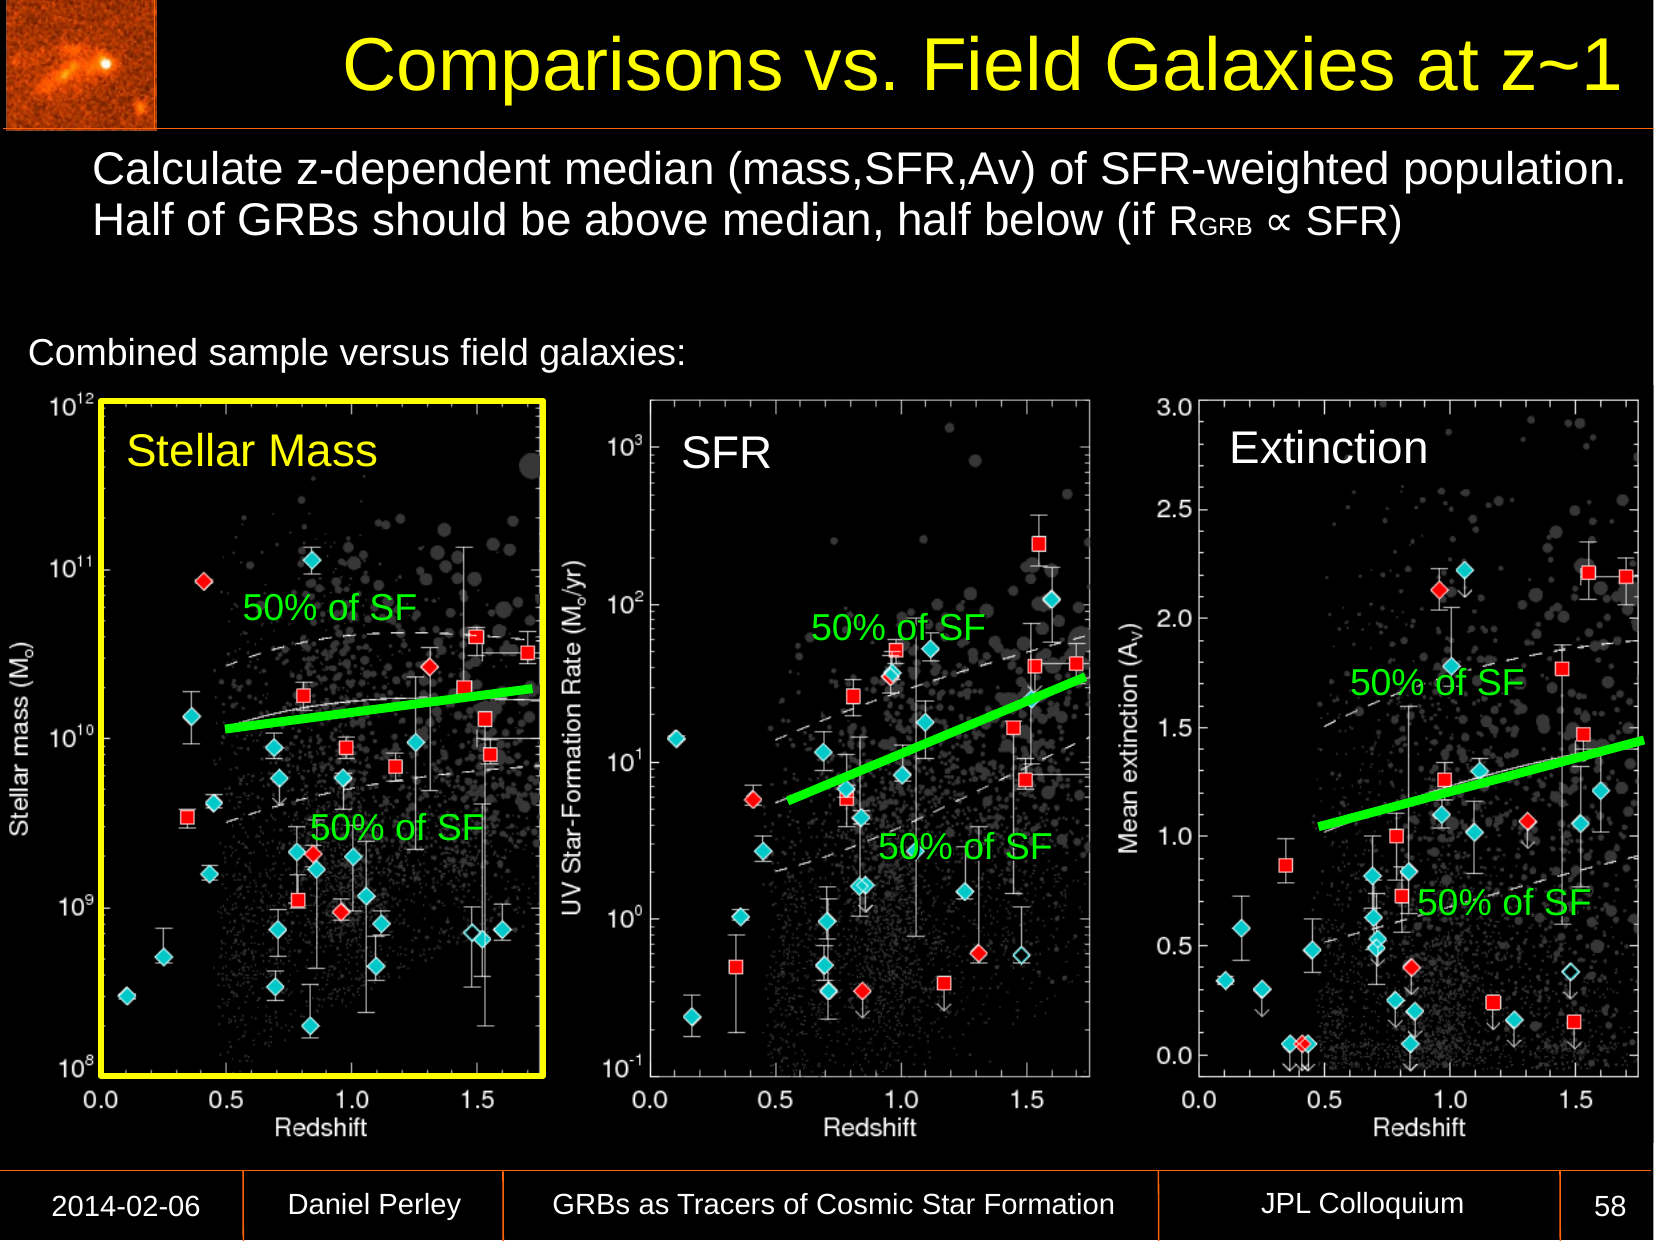

# Comparisons vs. Field Galaxies at z~1
Calculate z-dependent median (mass,SFR,Av) of SFR-weighted population.
Half of GRBs should be above median, half below (if RGRB ∝ SFR)
Combined sample versus field galaxies:
Extinction
Stellar Mass
SFR
50% of SF
50% of SF
50% of SF
50% of SF
50% of SF
50% of SF
2014-02-06
58